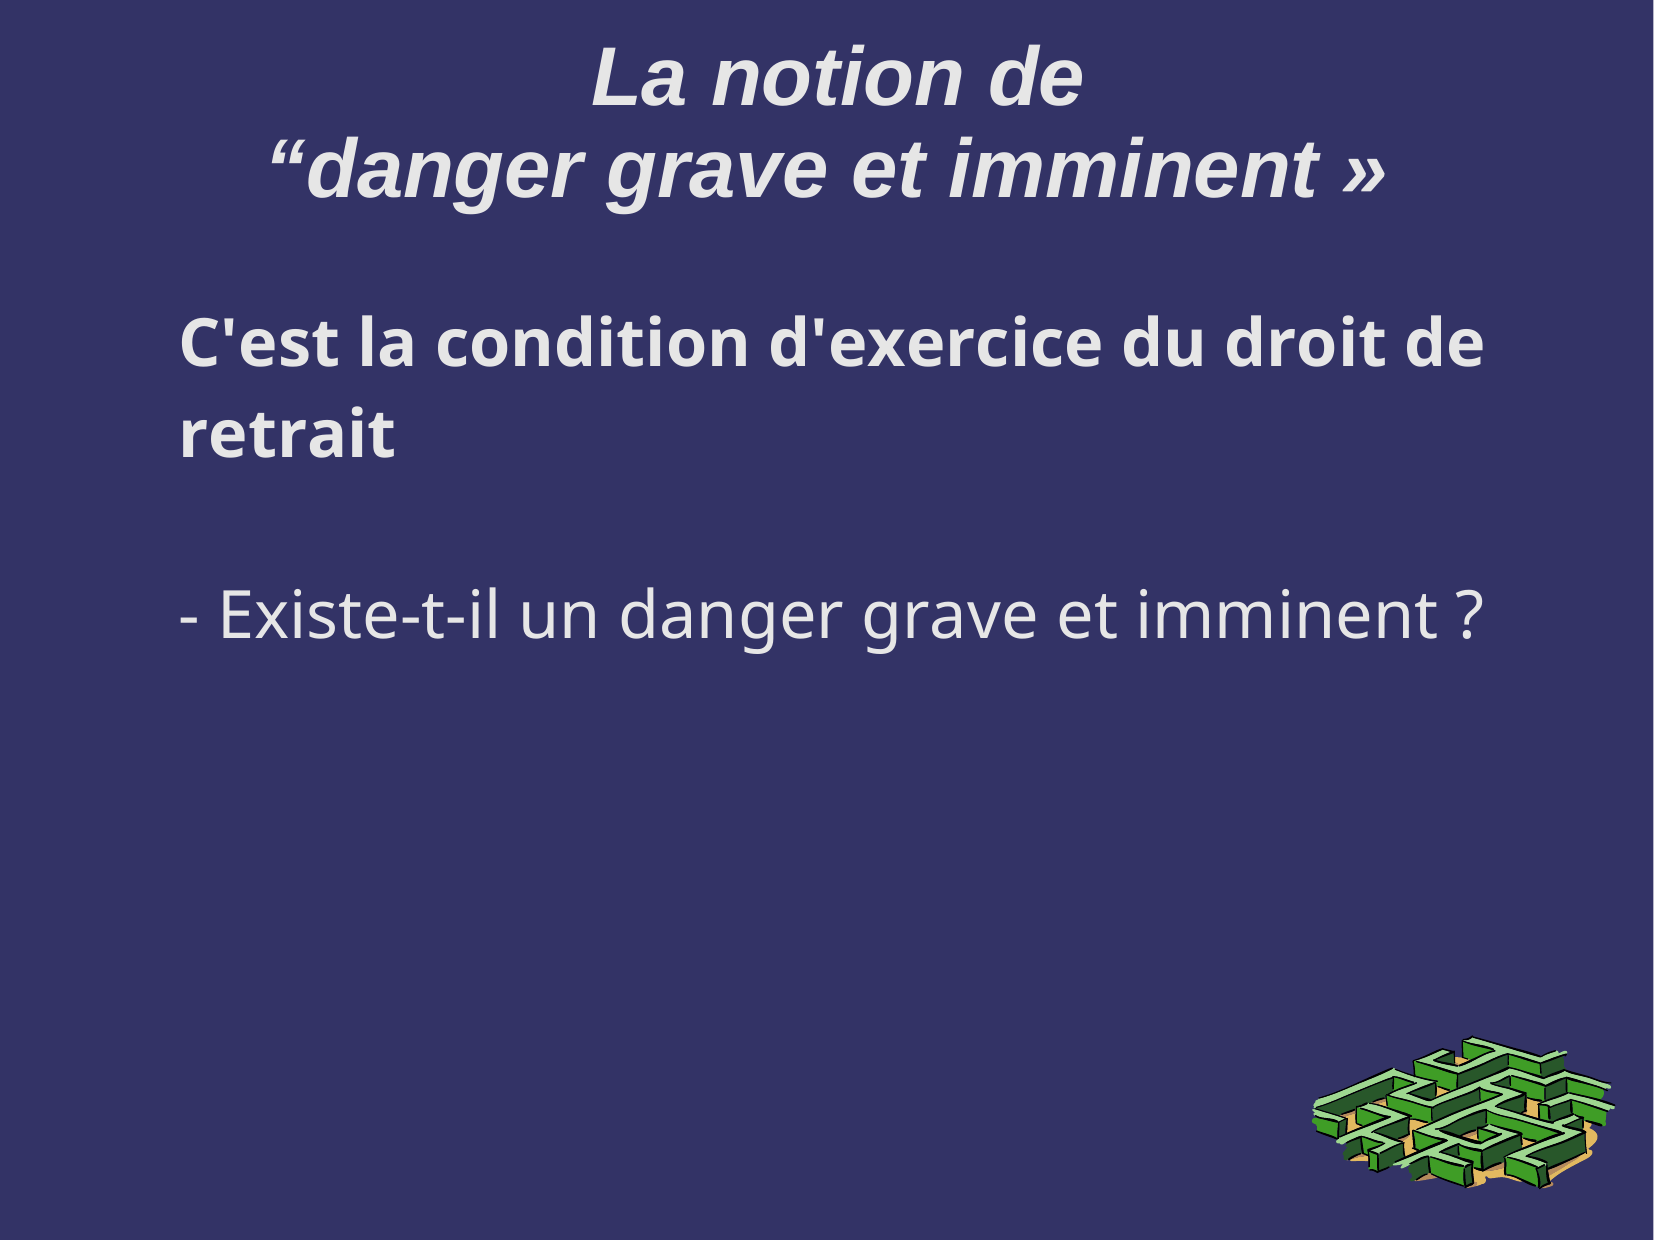

# La notion de “danger grave et imminent »
C'est la condition d'exercice du droit de retrait
- Existe-t-il un danger grave et imminent ?